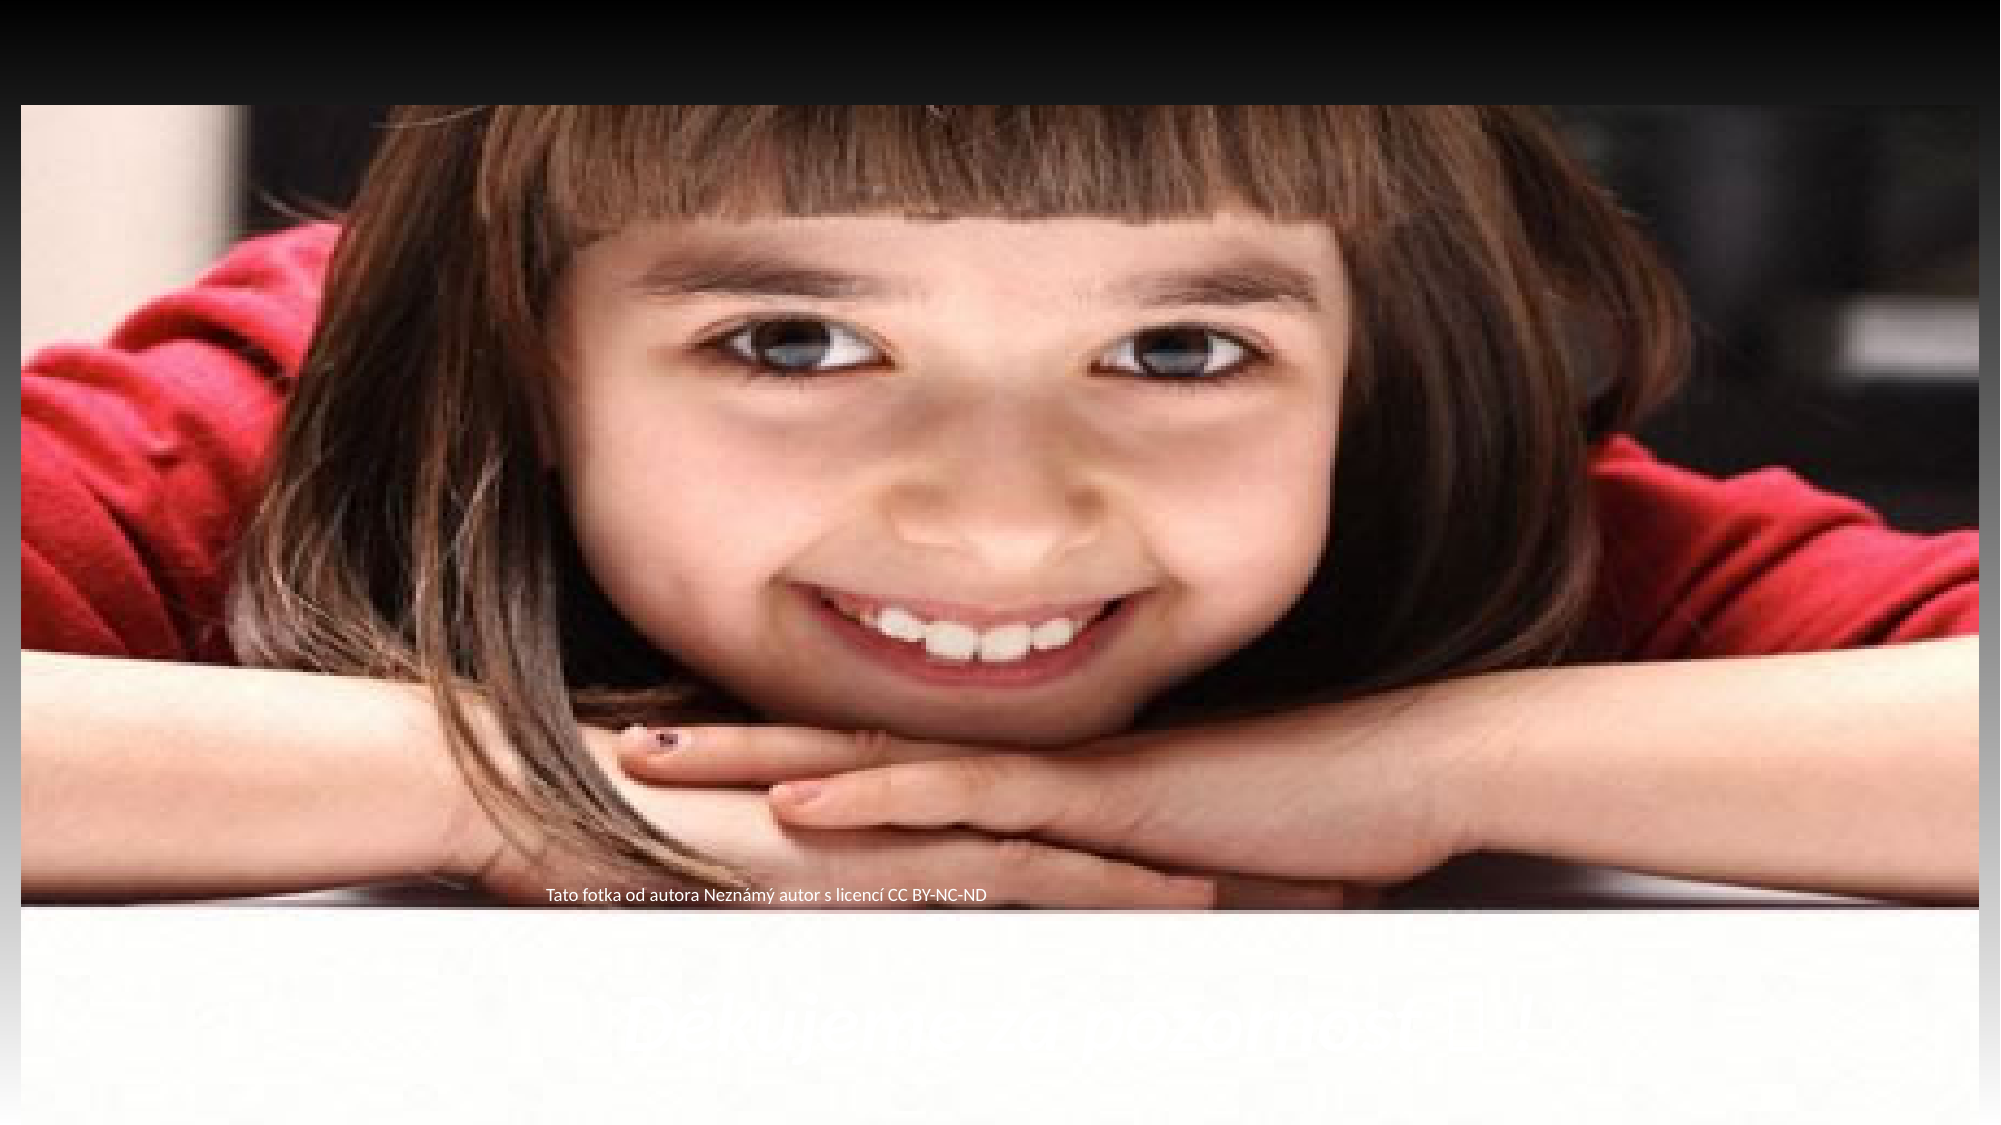

Tato fotka od autora Neznámý autor s licencí CC BY-NC-ND
 Děkujeme za pozornost  !